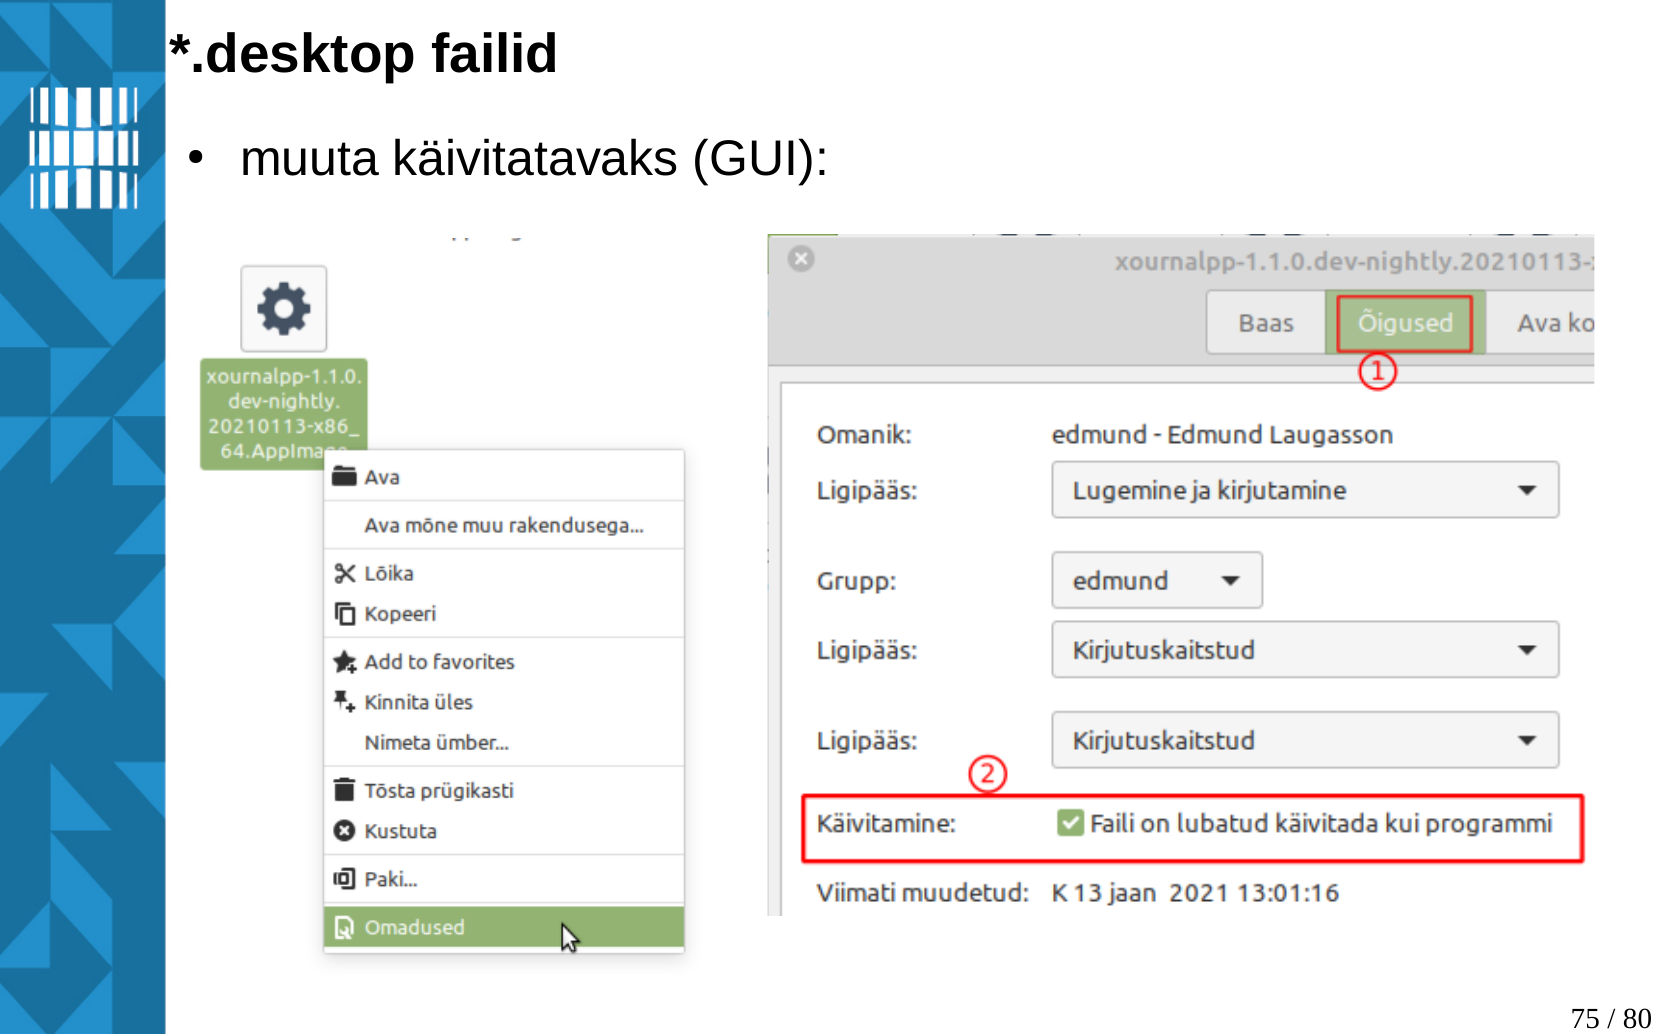

# *.desktop failid
muuta käivitatavaks (GUI):
75